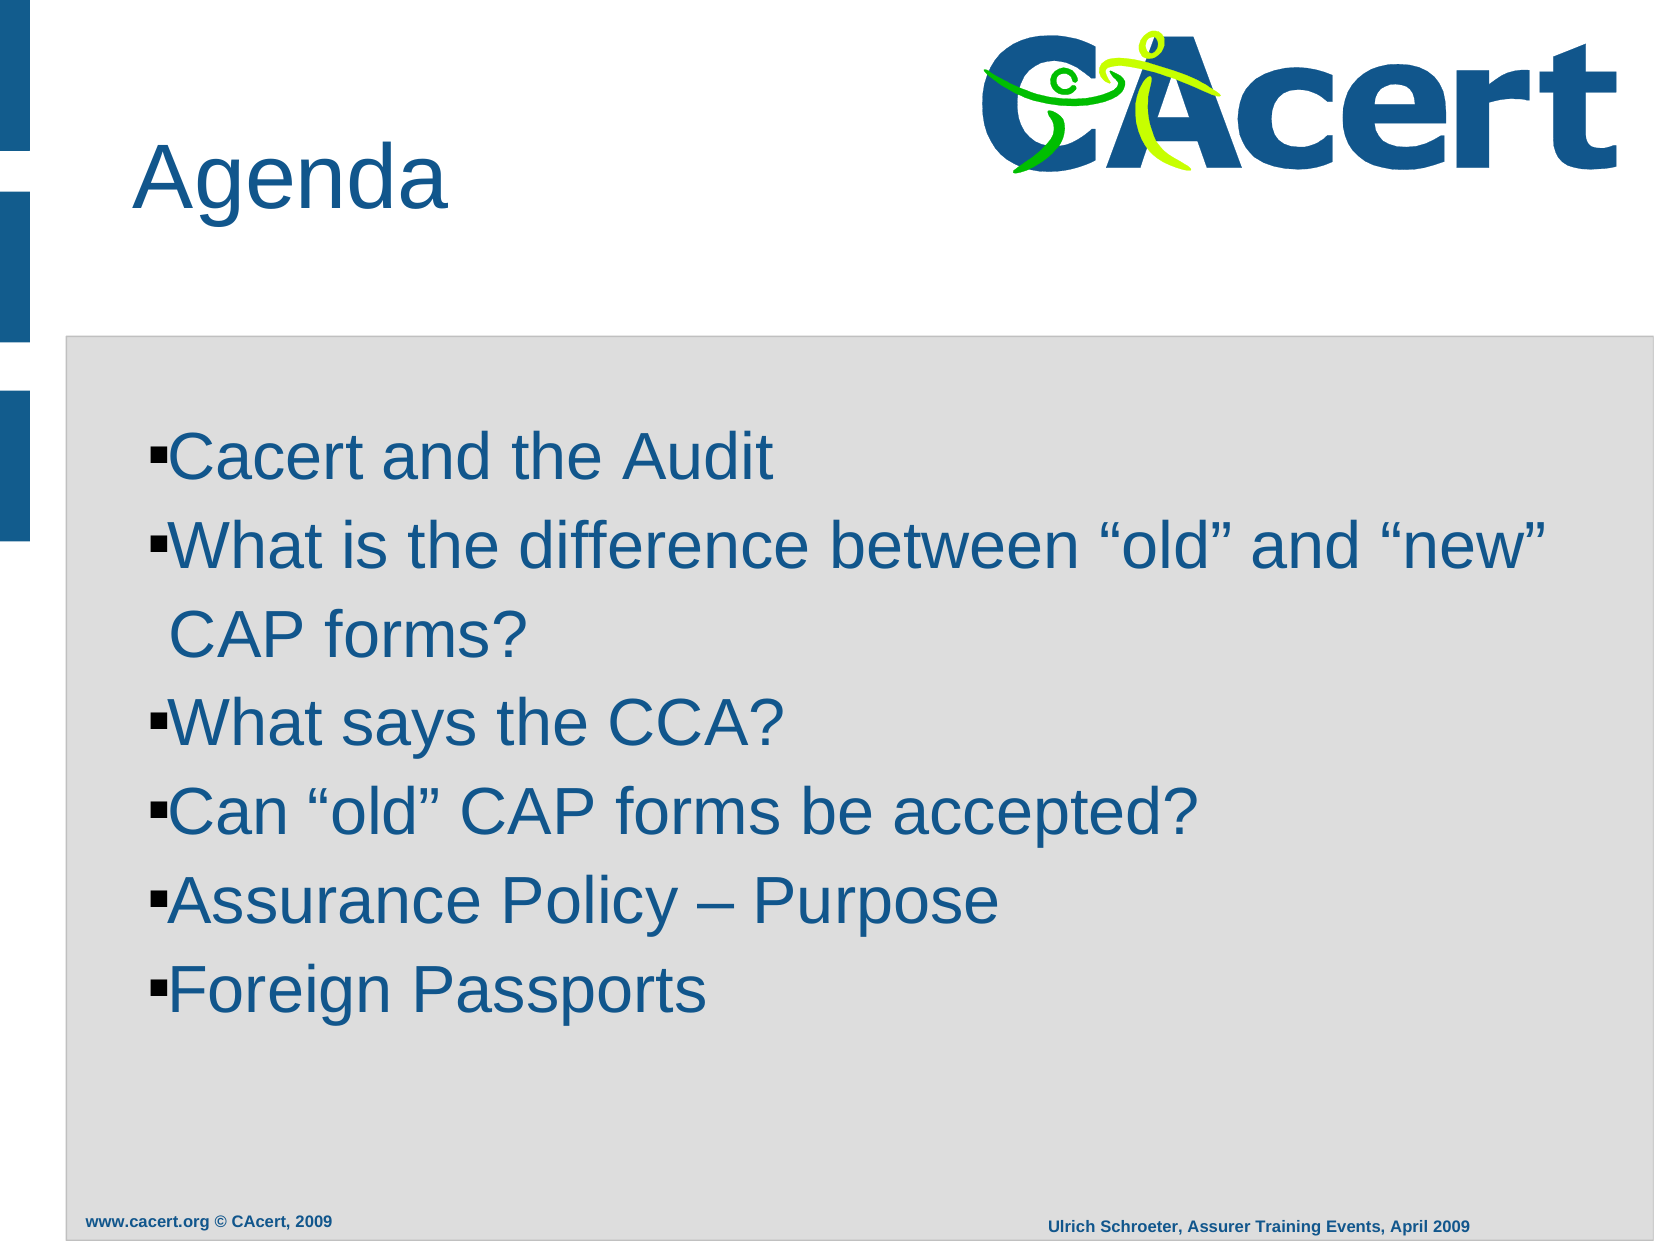

Agenda
Cacert and the Audit
What is the difference between “old” and “new”
 CAP forms?
What says the CCA?
Can “old” CAP forms be accepted?
Assurance Policy – Purpose
Foreign Passports